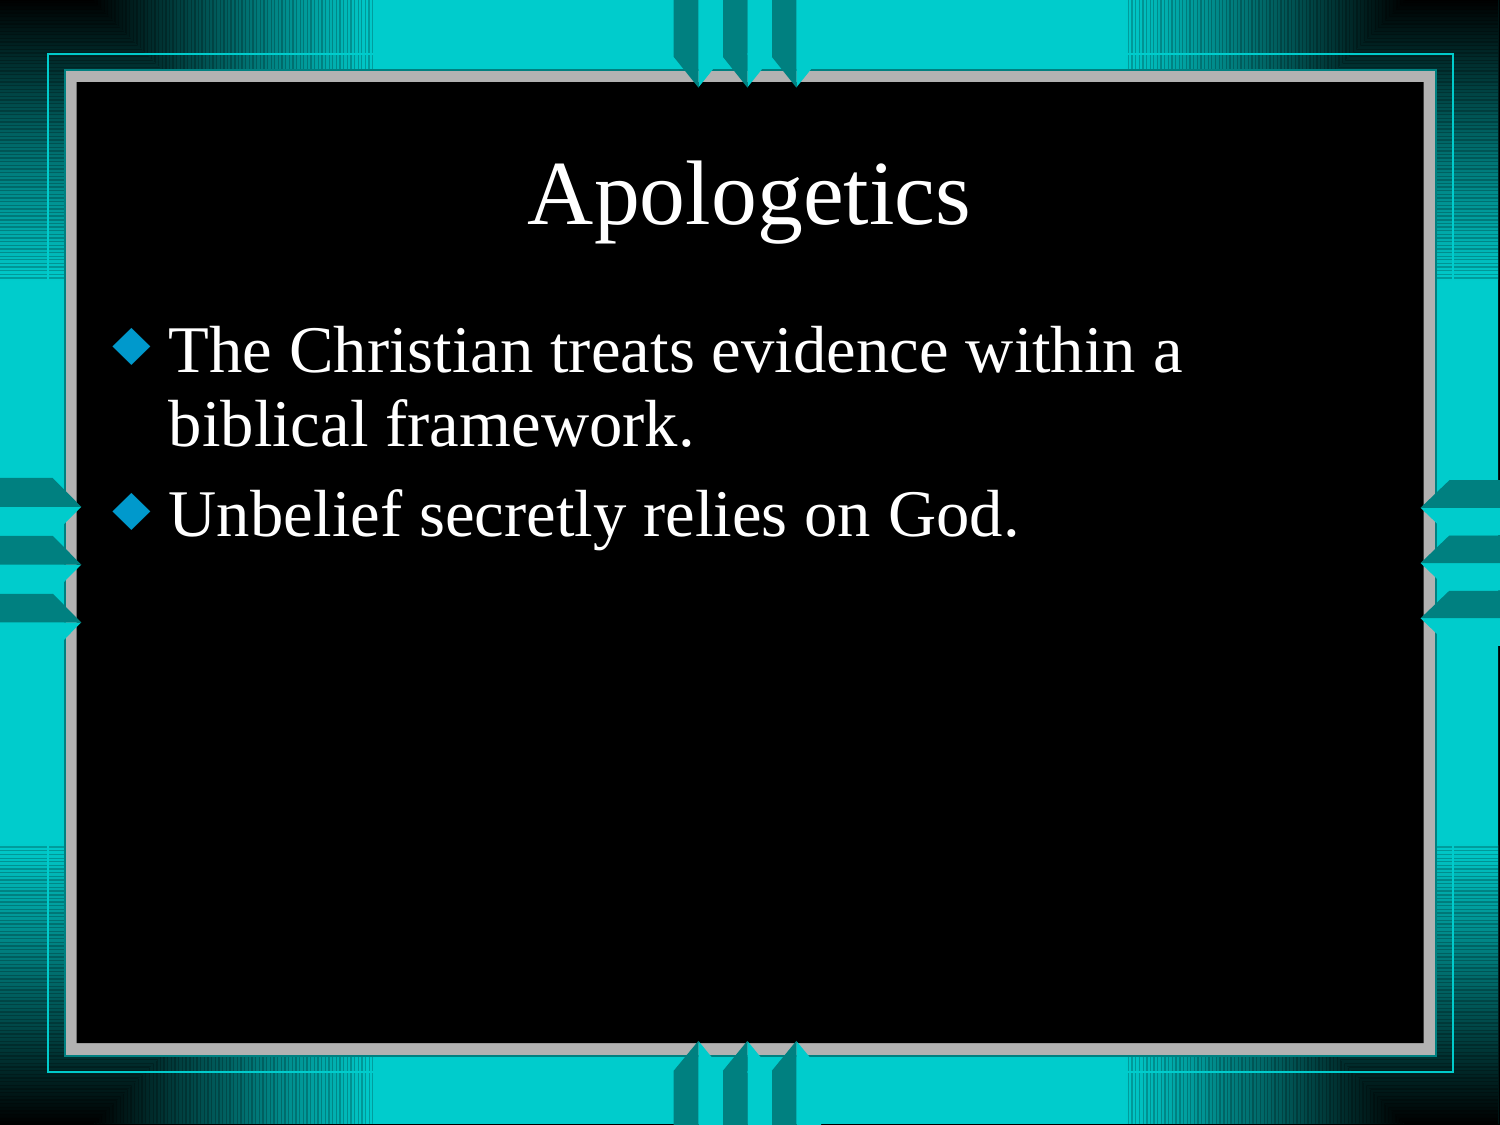

# Apologetics
The Christian treats evidence within a biblical framework.
Unbelief secretly relies on God.